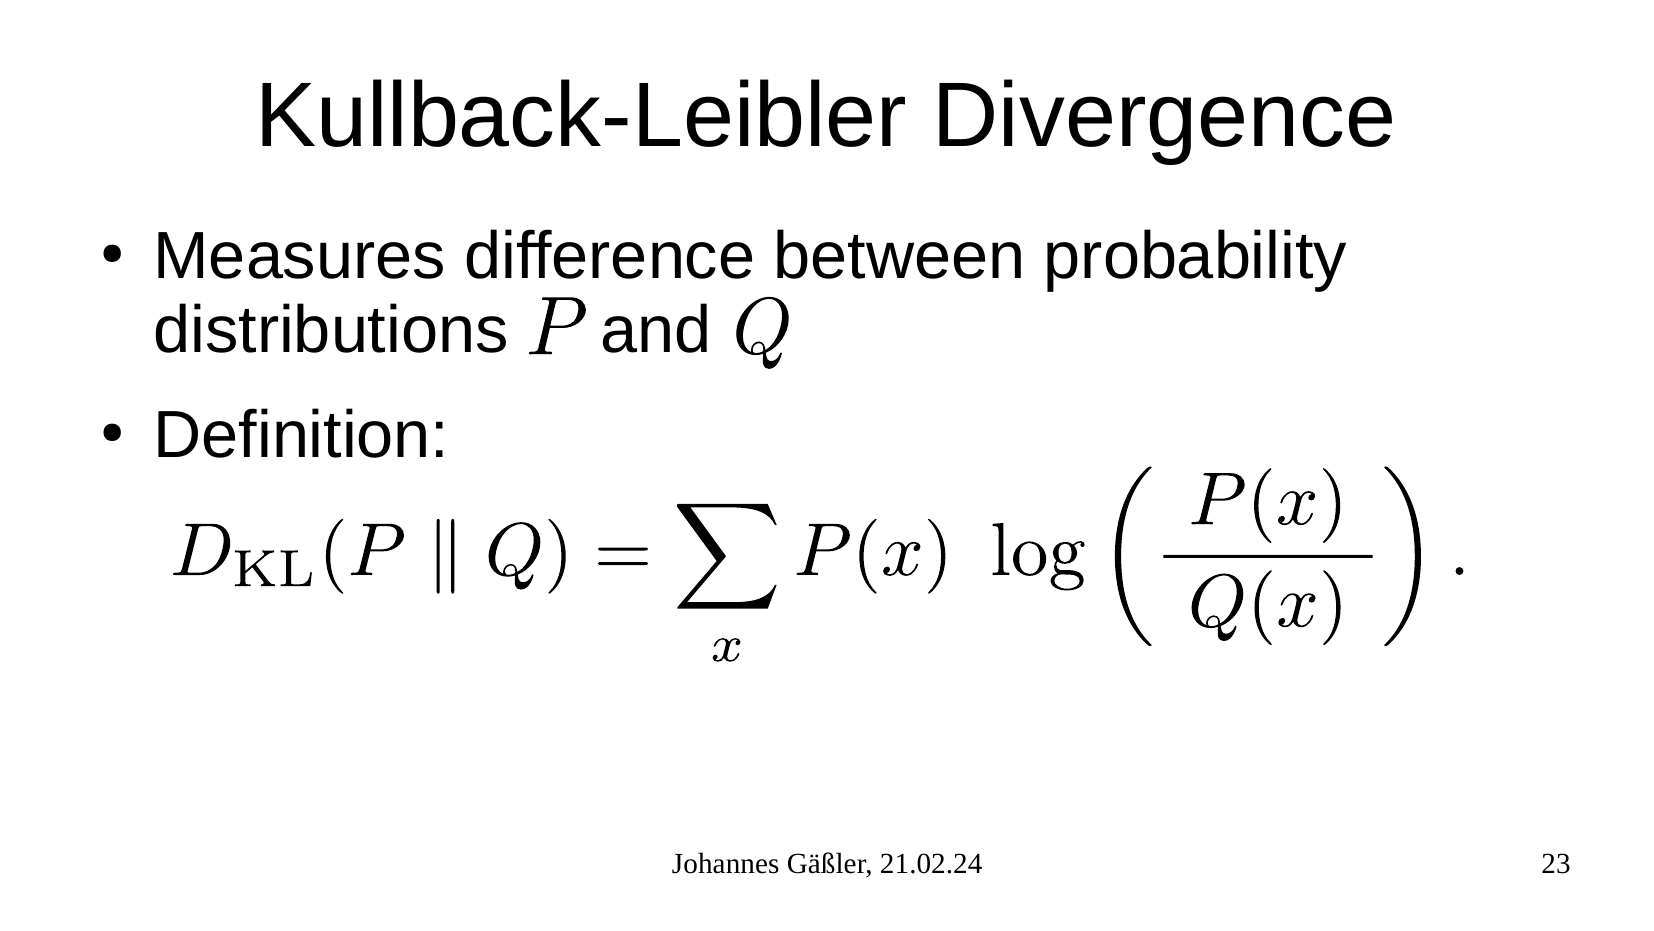

# Kullback-Leibler Divergence
Measures difference between probability distributions and
Definition:
Johannes Gäßler, 21.02.24
23